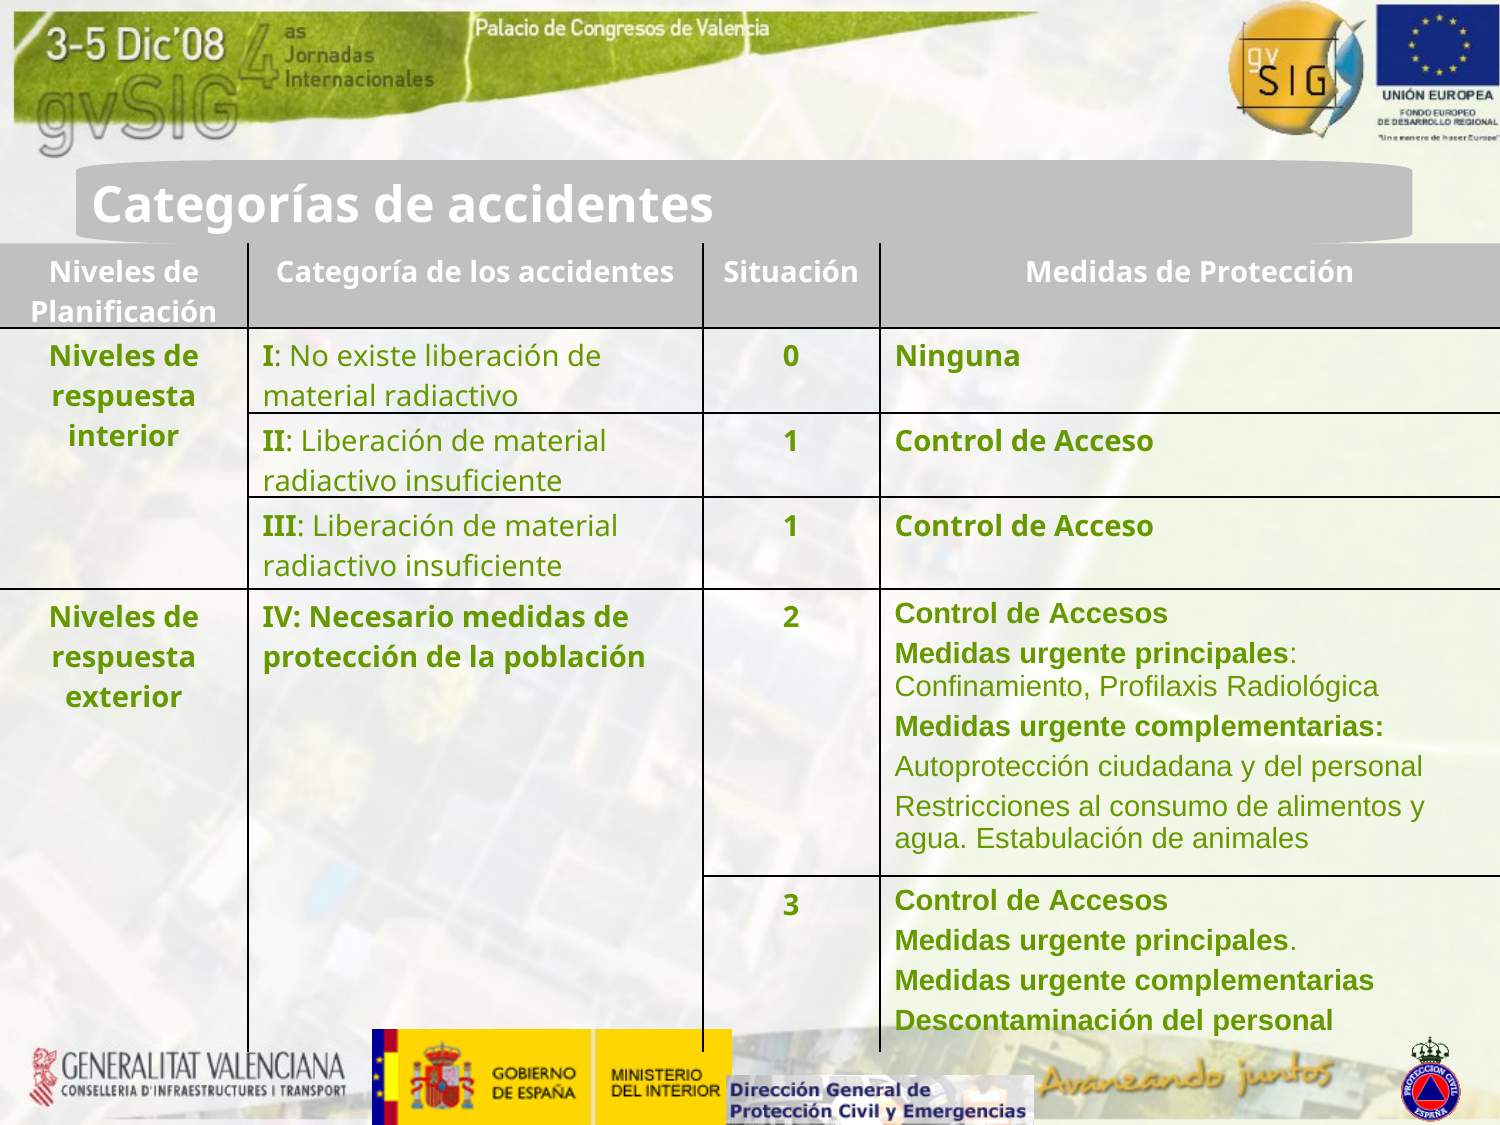

Categorías de accidentes
Niveles de Planificación
Categoría de los accidentes
Situación
Medidas de Protección
Niveles de respuesta interior
I: No existe liberación de material radiactivo
0
Ninguna
II: Liberación de material radiactivo insuficiente
1
Control de Acceso
III: Liberación de material radiactivo insuficiente
1
Control de Acceso
Niveles de respuesta exterior
IV: Necesario medidas de protección de la población
2
Control de Accesos
Medidas urgente principales: Confinamiento, Profilaxis Radiológica
Medidas urgente complementarias:
Autoprotección ciudadana y del personal
Restricciones al consumo de alimentos y agua. Estabulación de animales
3
Control de Accesos
Medidas urgente principales.
Medidas urgente complementarias
Descontaminación del personal